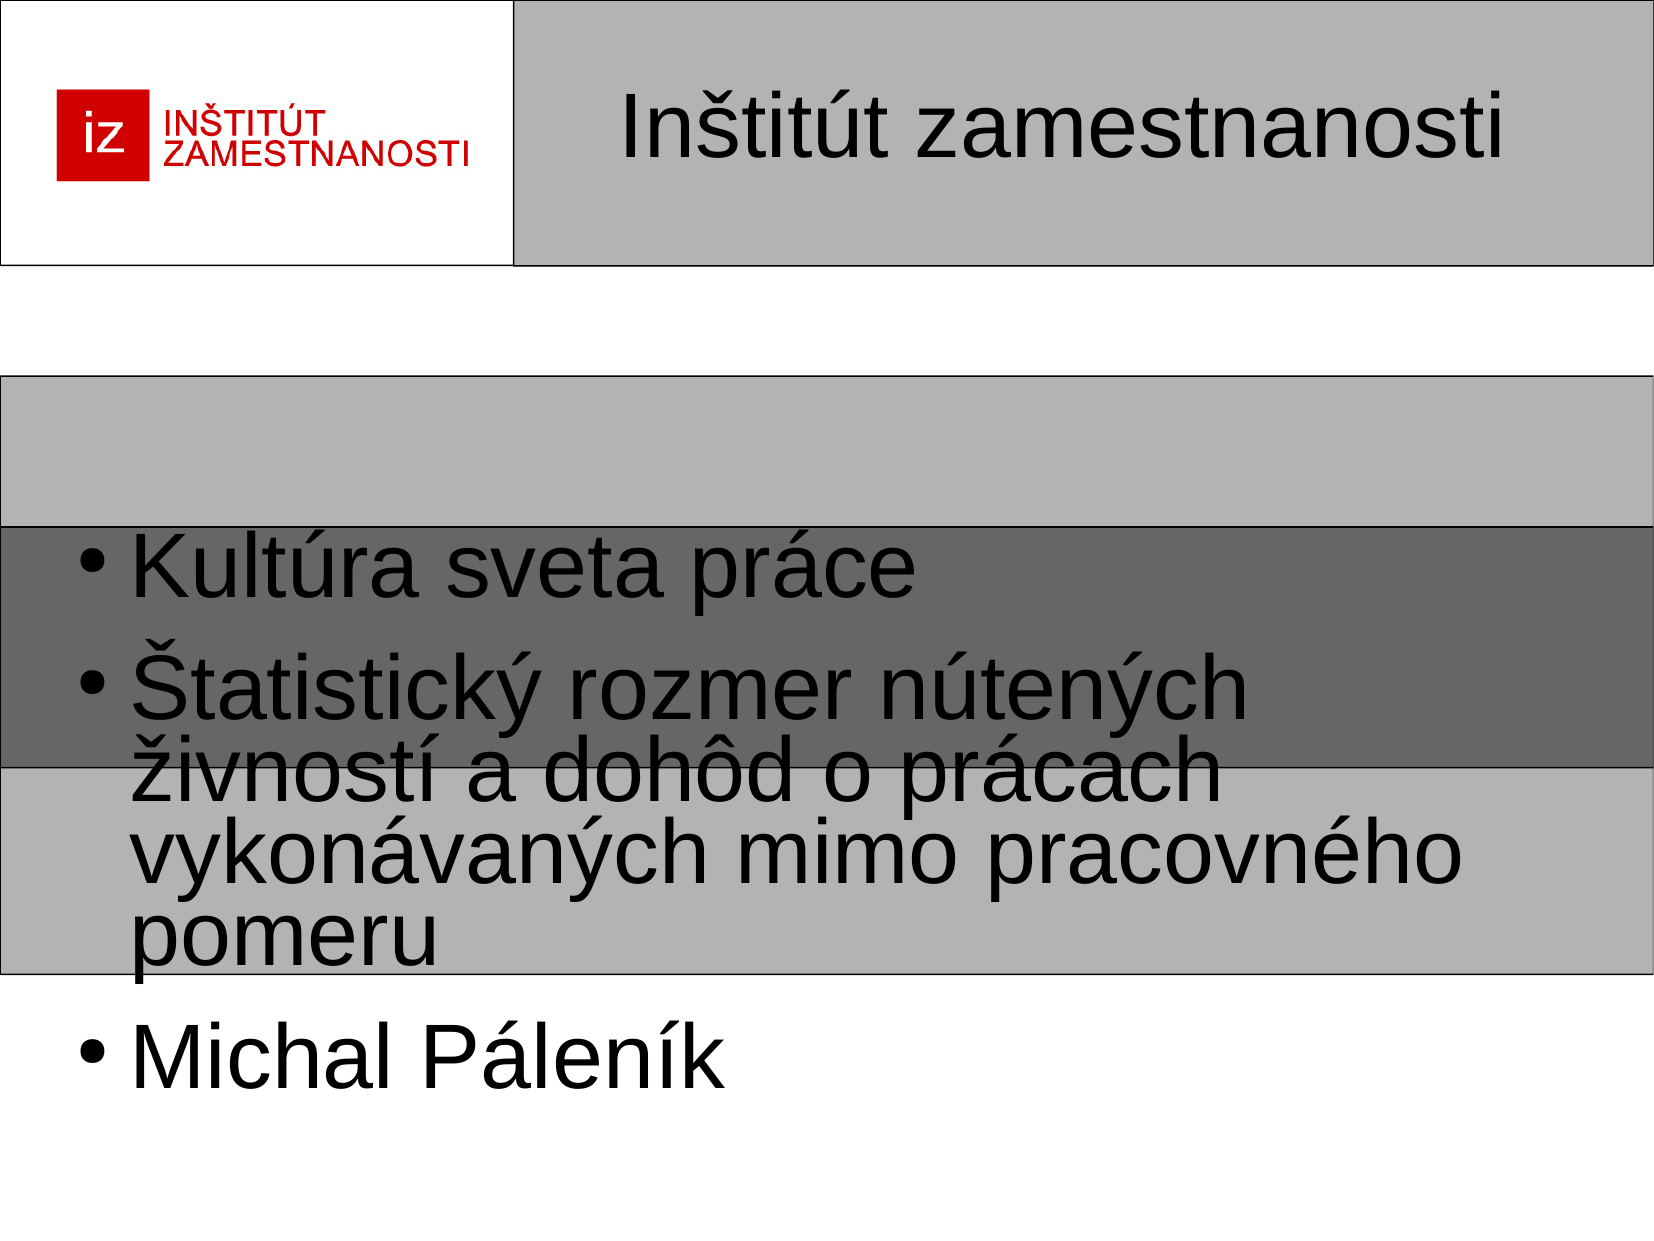

# Inštitút zamestnanosti
Kultúra sveta práce
Štatistický rozmer nútených živností a dohôd o prácach vykonávaných mimo pracovného pomeru
Michal Páleník